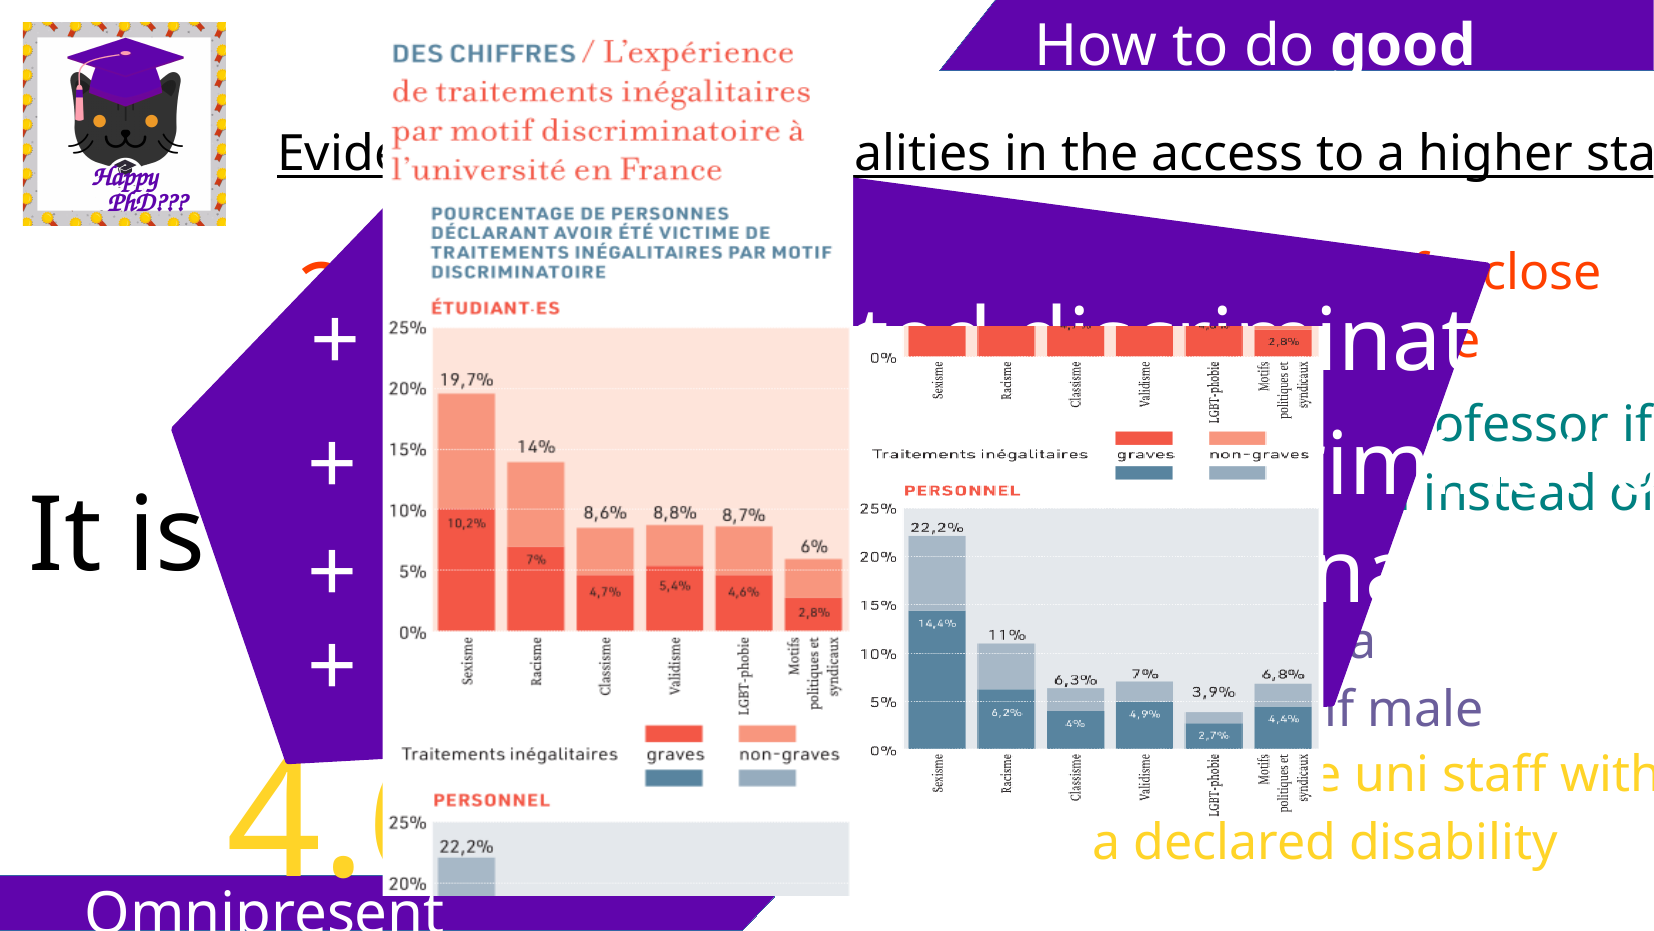

Evidence 6: strong inequalities in the access to a higher status
+ Weight-related discrimination
+ LGBTQIA+ related discrimination
+ Beliefs related discrimination
+ ...
BUT...
2.4x
to get a PhD if a close
relative has one
6.2x
to become a professor if
white-skinned instead of black
It is
more likely
to become a
professor if male
2.6x
4.6x
to become uni staff without
a declared disability
Omnipresent discriminations